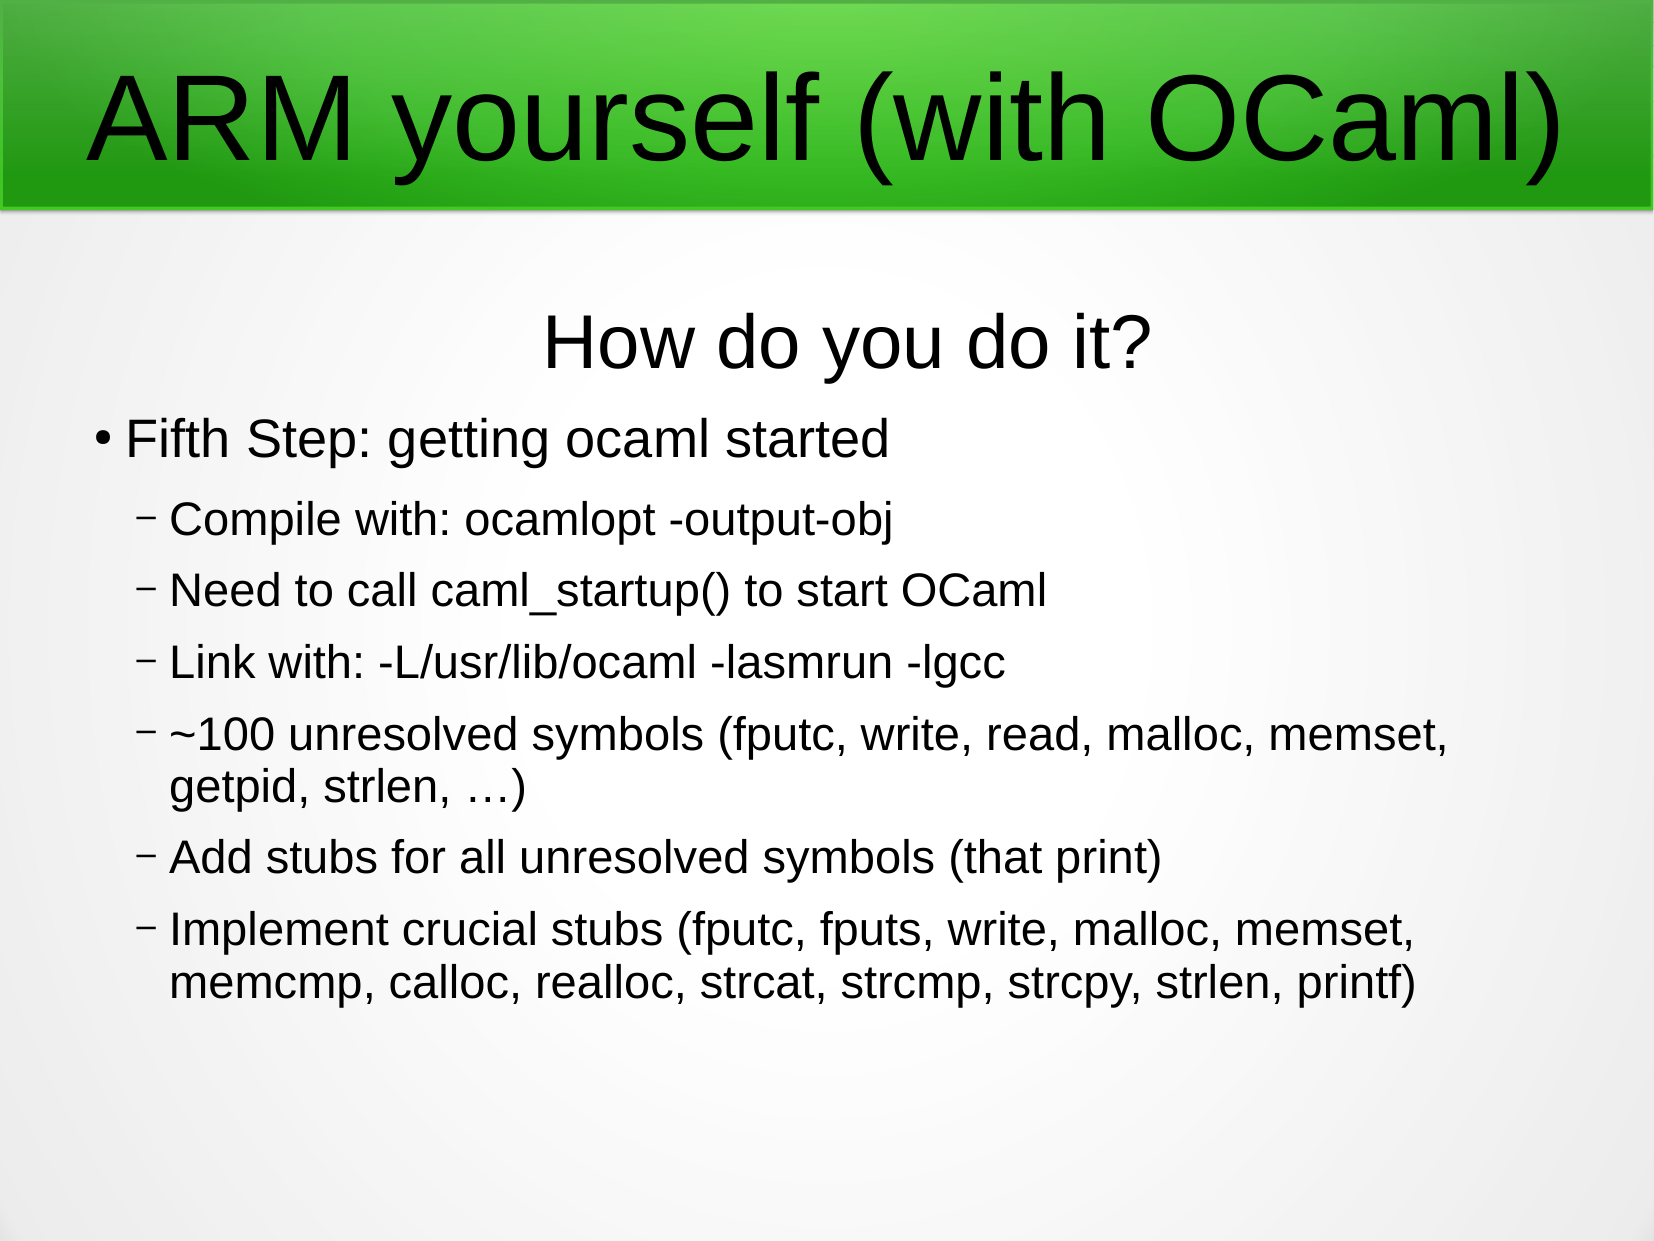

# ARM yourself (with OCaml)
How do you do it?
Fifth Step: getting ocaml started
Compile with: ocamlopt -output-obj
Need to call caml_startup() to start OCaml
Link with: -L/usr/lib/ocaml -lasmrun -lgcc
~100 unresolved symbols (fputc, write, read, malloc, memset, getpid, strlen, …)
Add stubs for all unresolved symbols (that print)
Implement crucial stubs (fputc, fputs, write, malloc, memset, memcmp, calloc, realloc, strcat, strcmp, strcpy, strlen, printf)